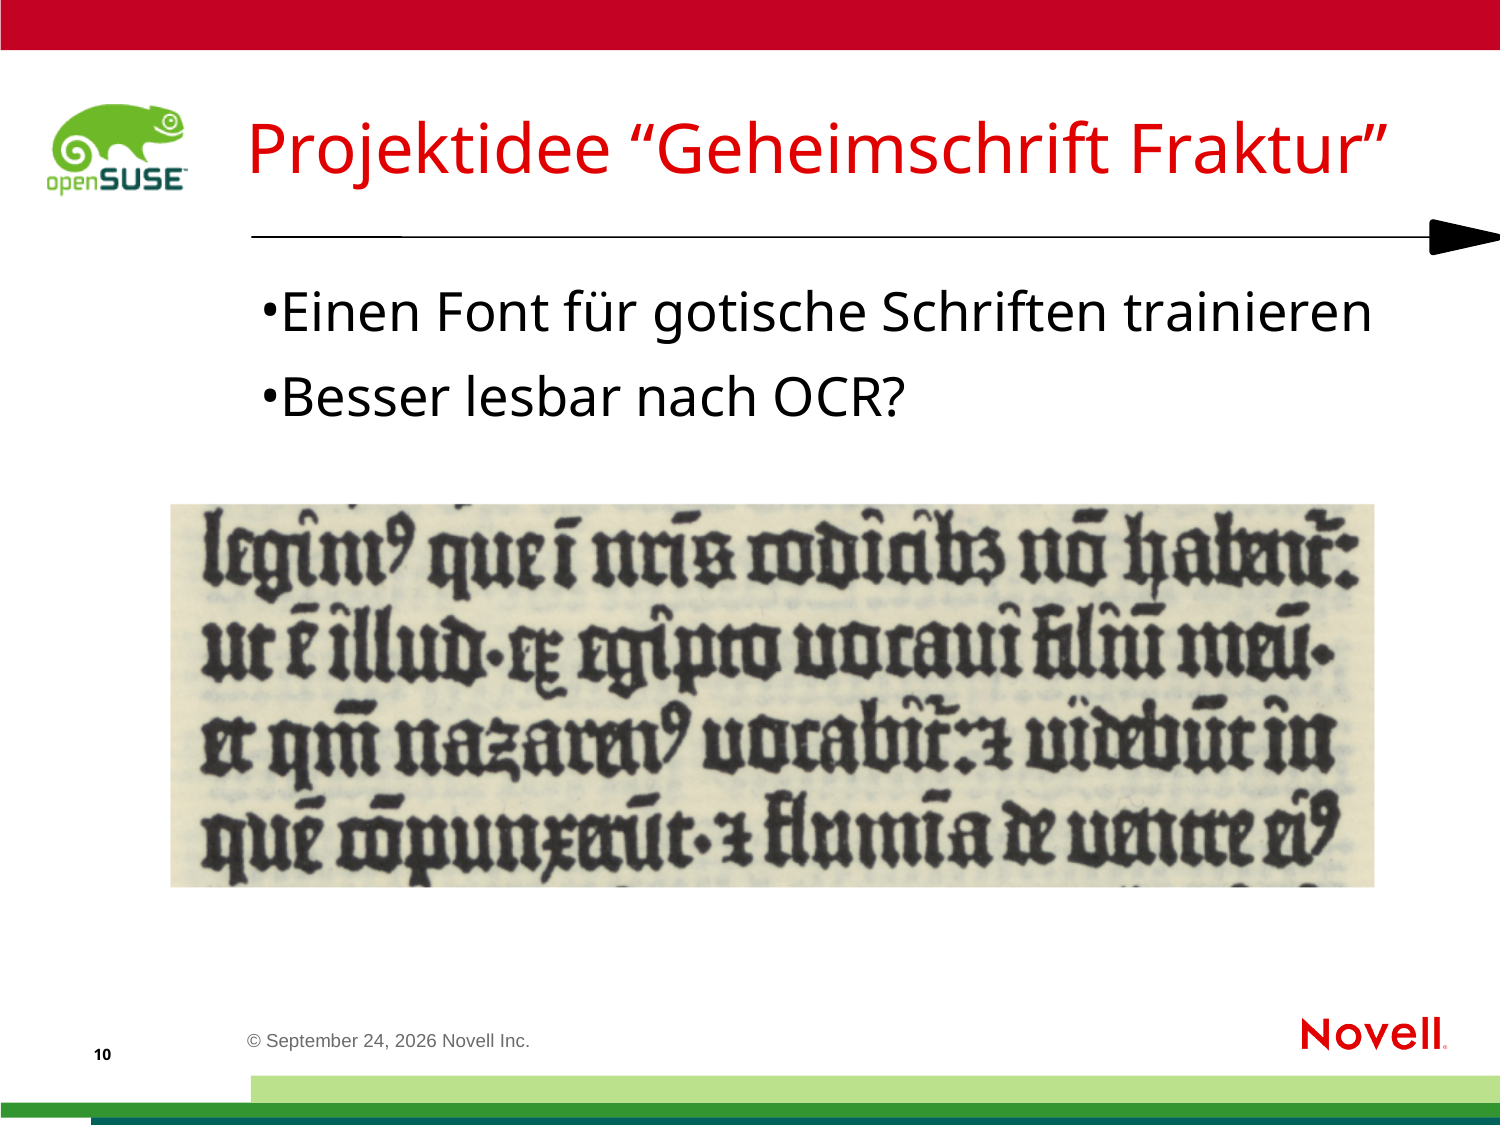

# Projektidee “Geheimschrift Fraktur”
Einen Font für gotische Schriften trainieren
Besser lesbar nach OCR?